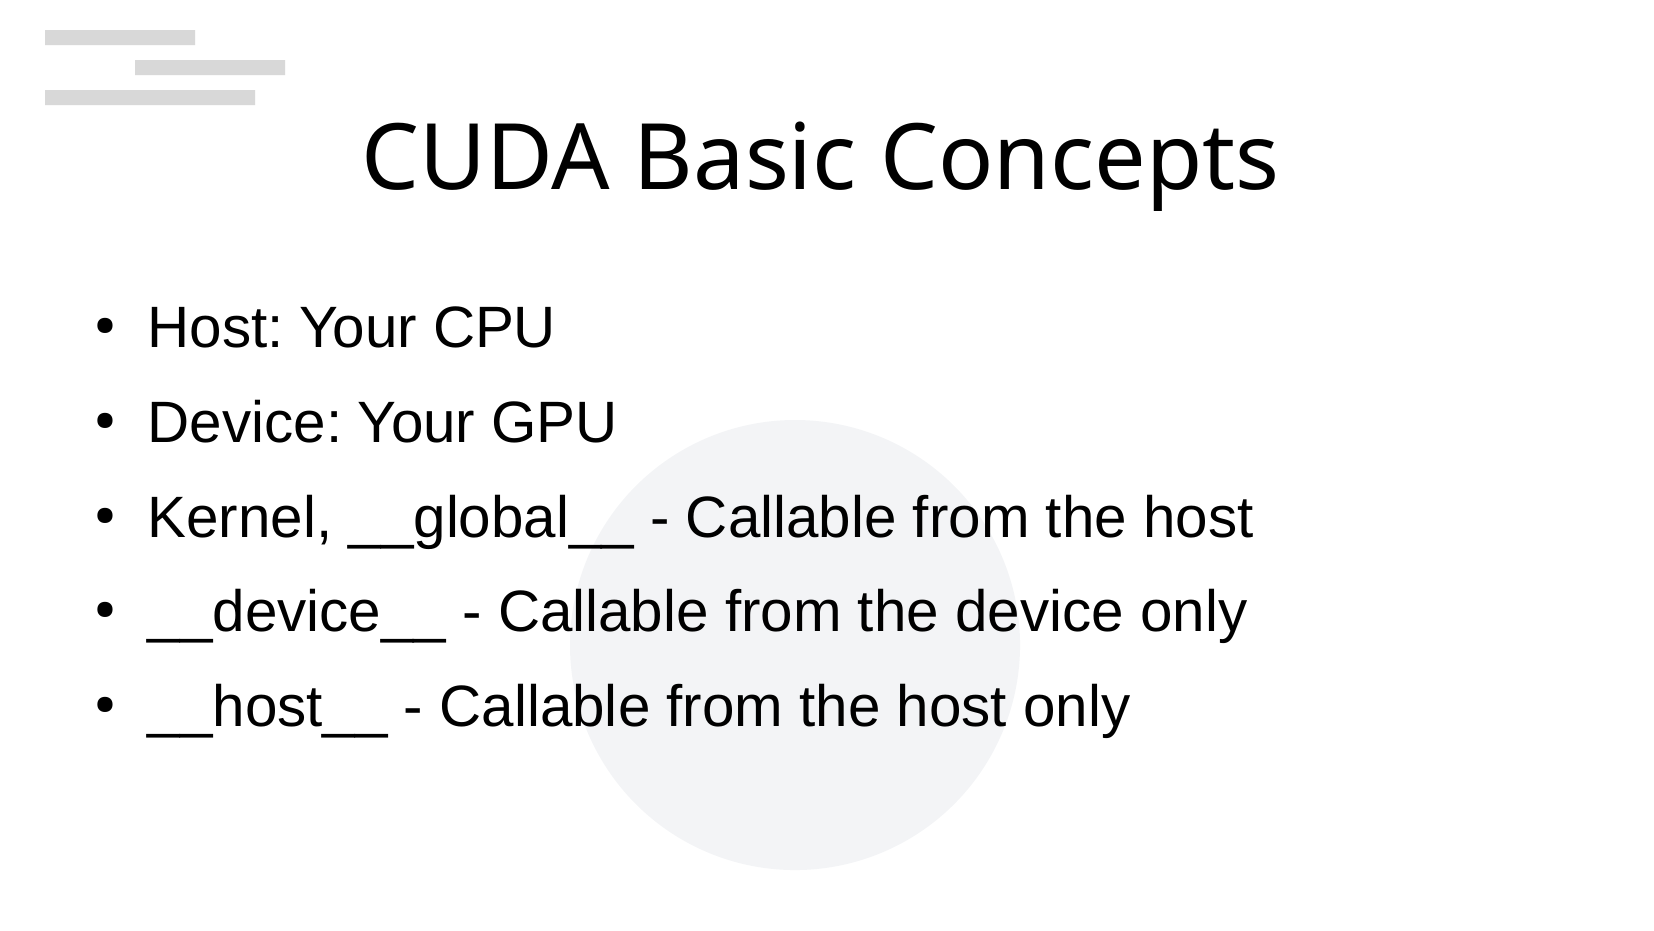

# CUDA Basic Concepts
Host: Your CPU
Device: Your GPU
Kernel, __global__ - Callable from the host
__device__ - Callable from the device only
__host__ - Callable from the host only